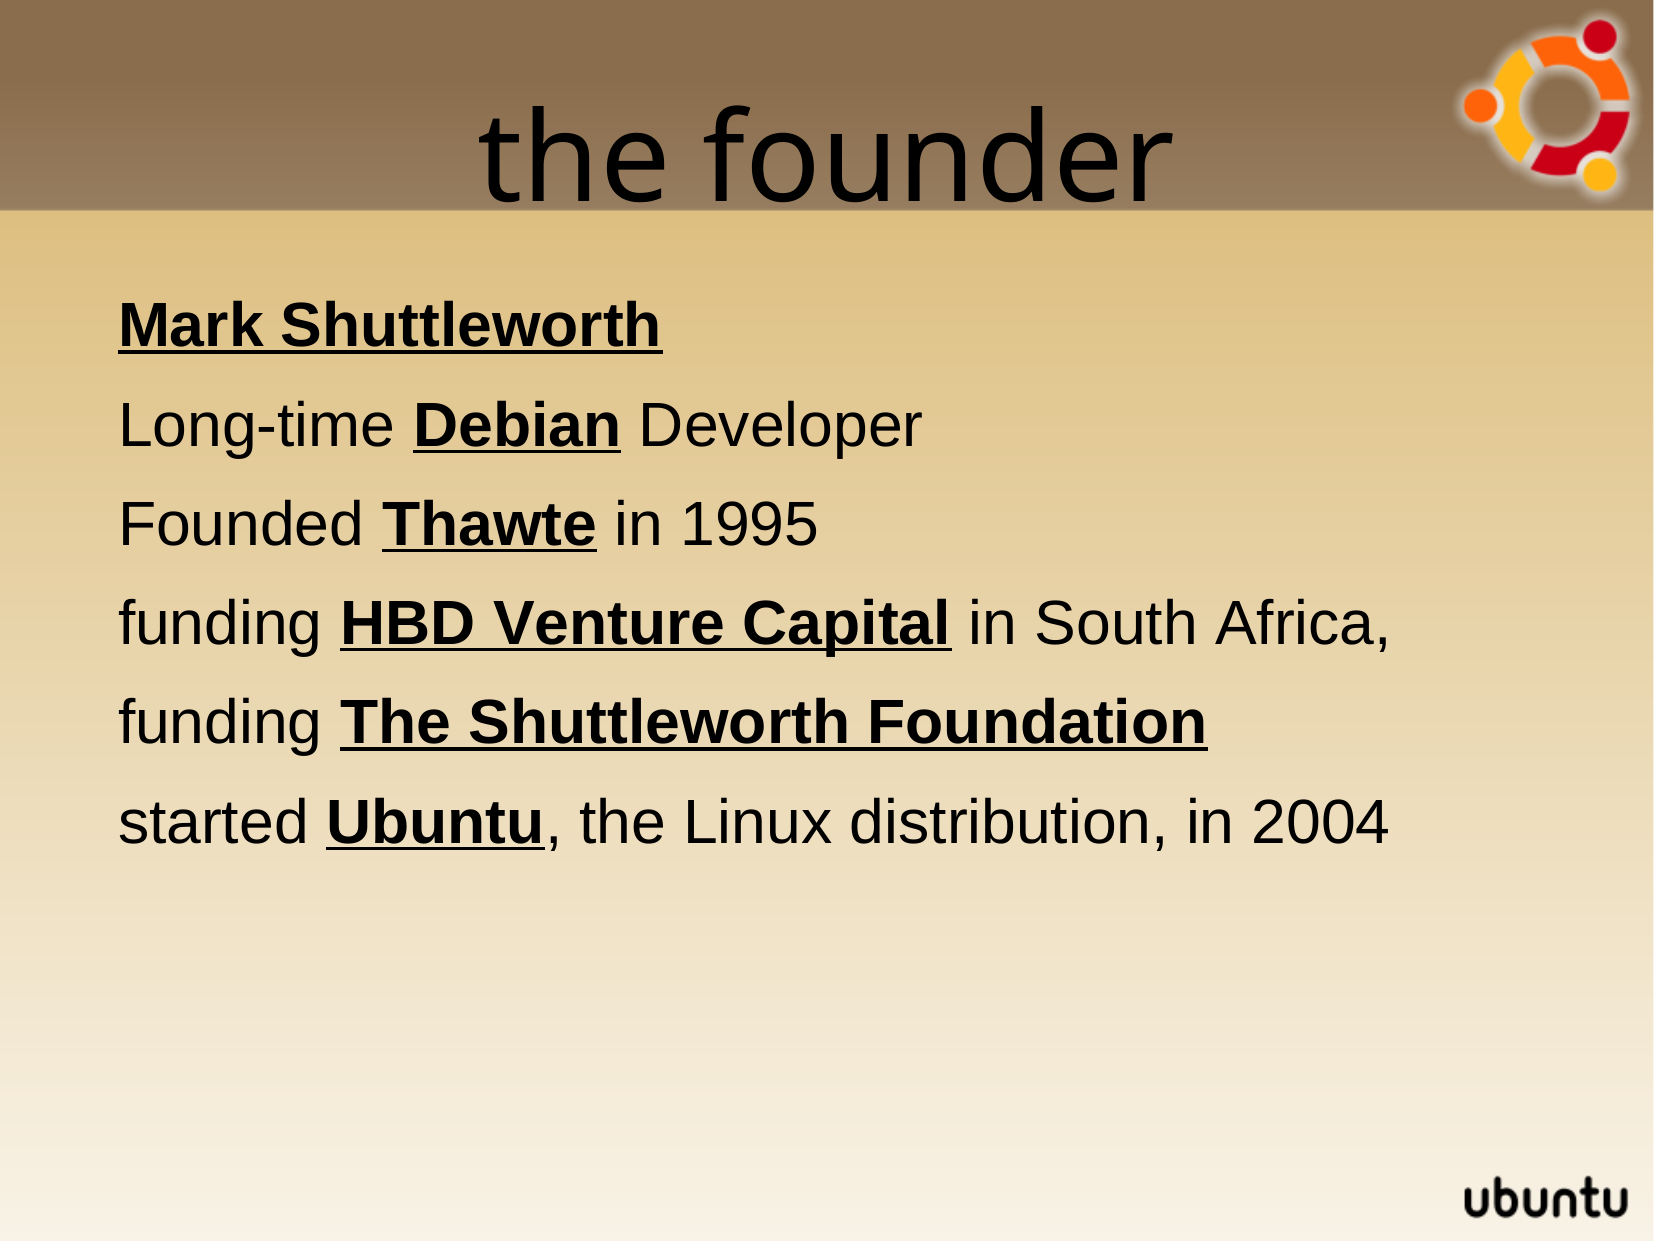

# the founder
Mark Shuttleworth
Long-time Debian Developer
Founded Thawte in 1995
funding HBD Venture Capital in South Africa,
funding The Shuttleworth Foundation
started Ubuntu, the Linux distribution, in 2004